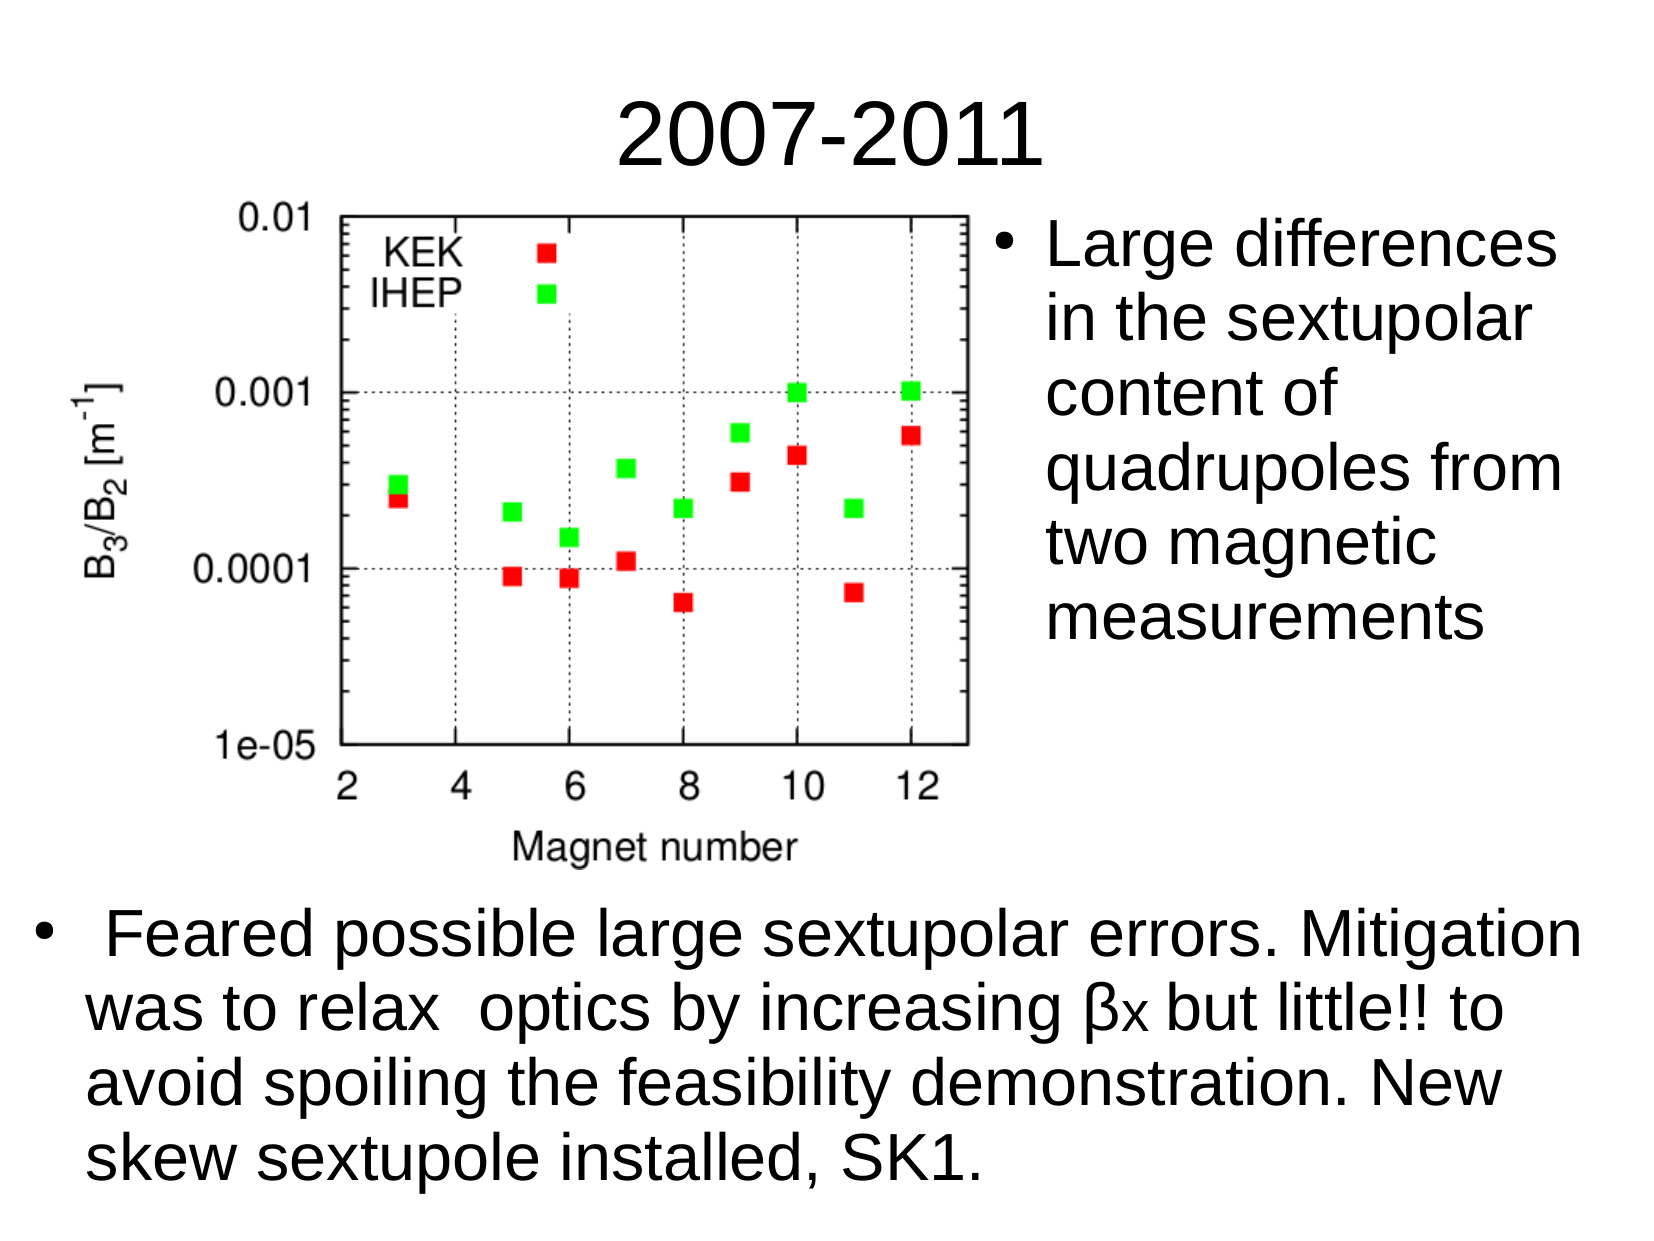

# 2007-2011
Large differences in the sextupolar content of quadrupoles from two magnetic measurements
 Feared possible large sextupolar errors. Mitigation was to relax optics by increasing βx but little!! to avoid spoiling the feasibility demonstration. New skew sextupole installed, SK1.